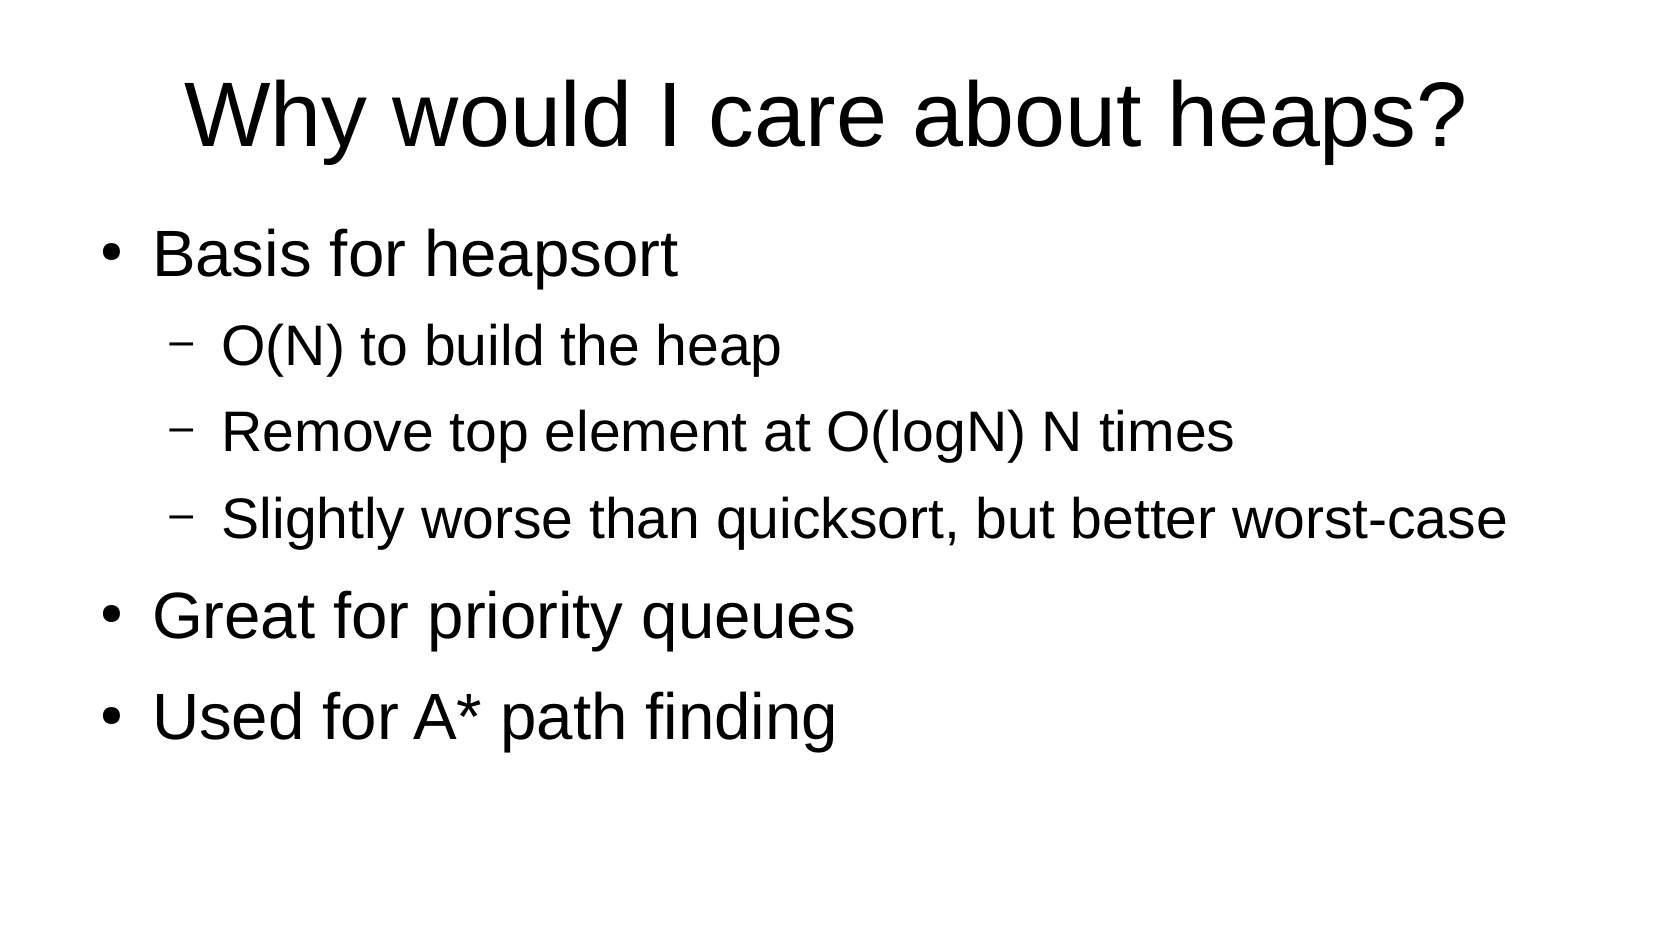

# Why would I care about heaps?
Basis for heapsort
O(N) to build the heap
Remove top element at O(logN) N times
Slightly worse than quicksort, but better worst-case
Great for priority queues
Used for A* path finding